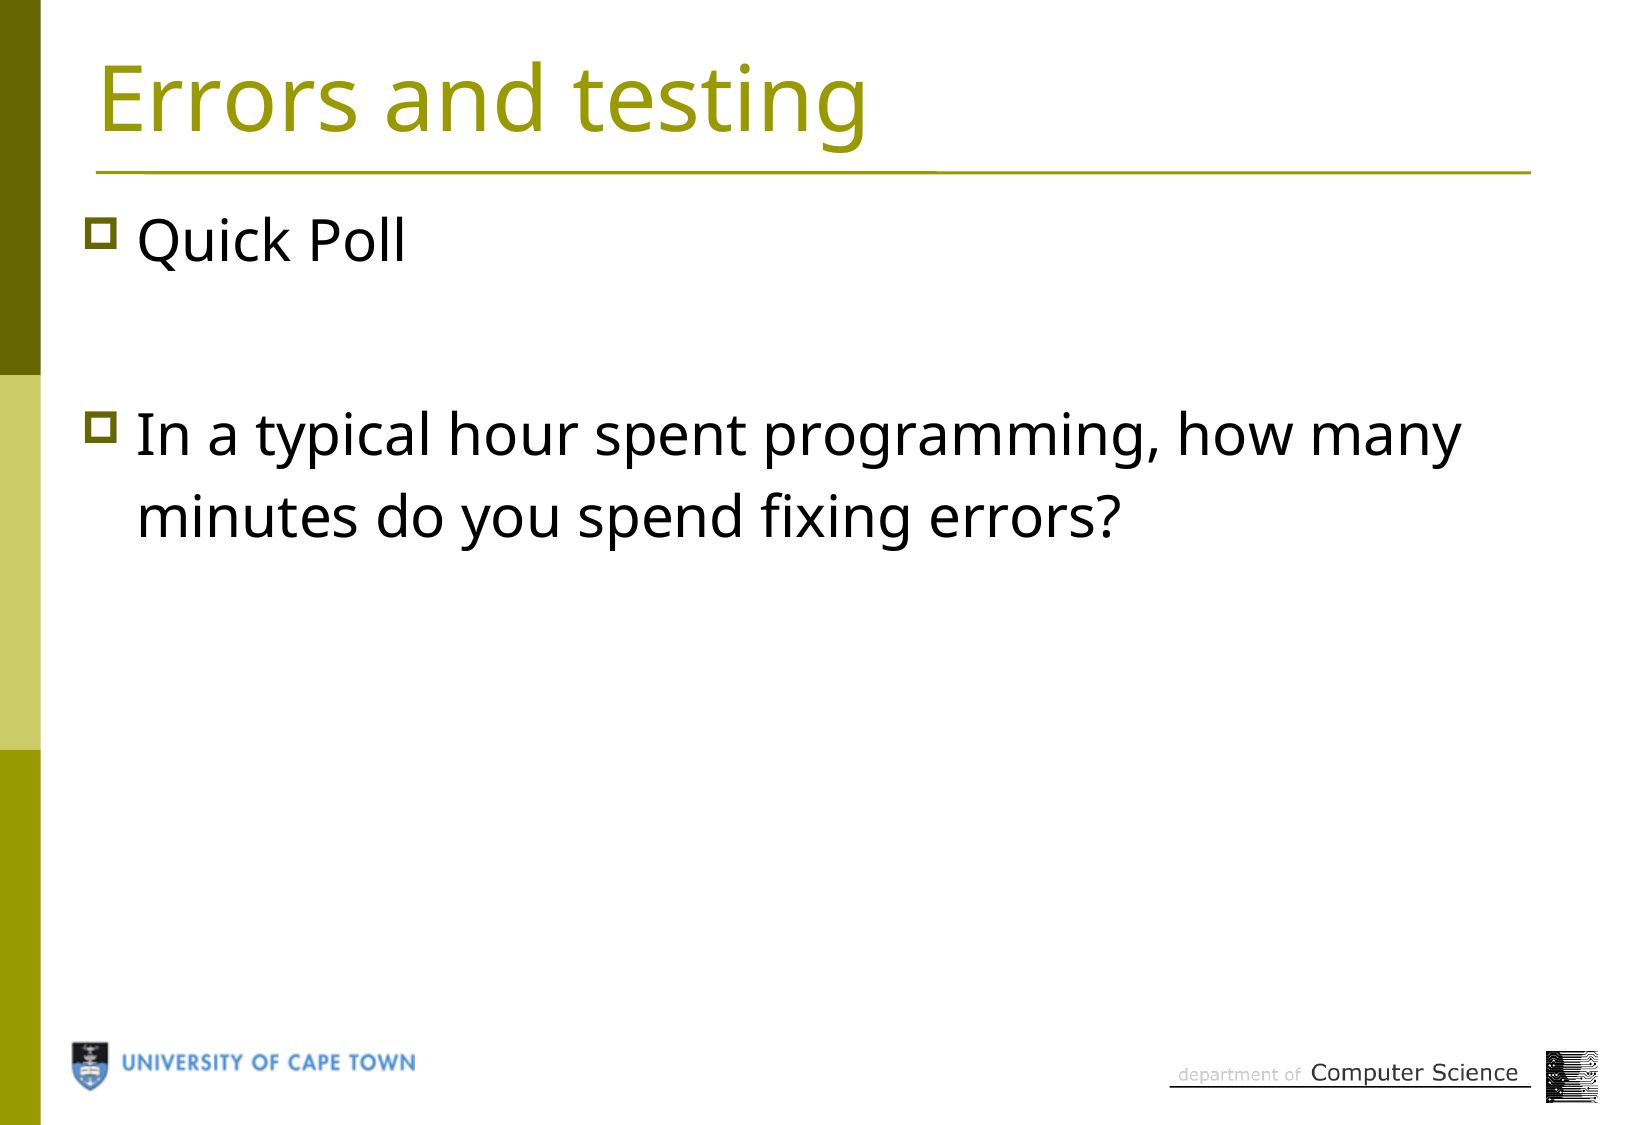

# Errors and testing
Quick Poll
In a typical hour spent programming, how many minutes do you spend fixing errors?